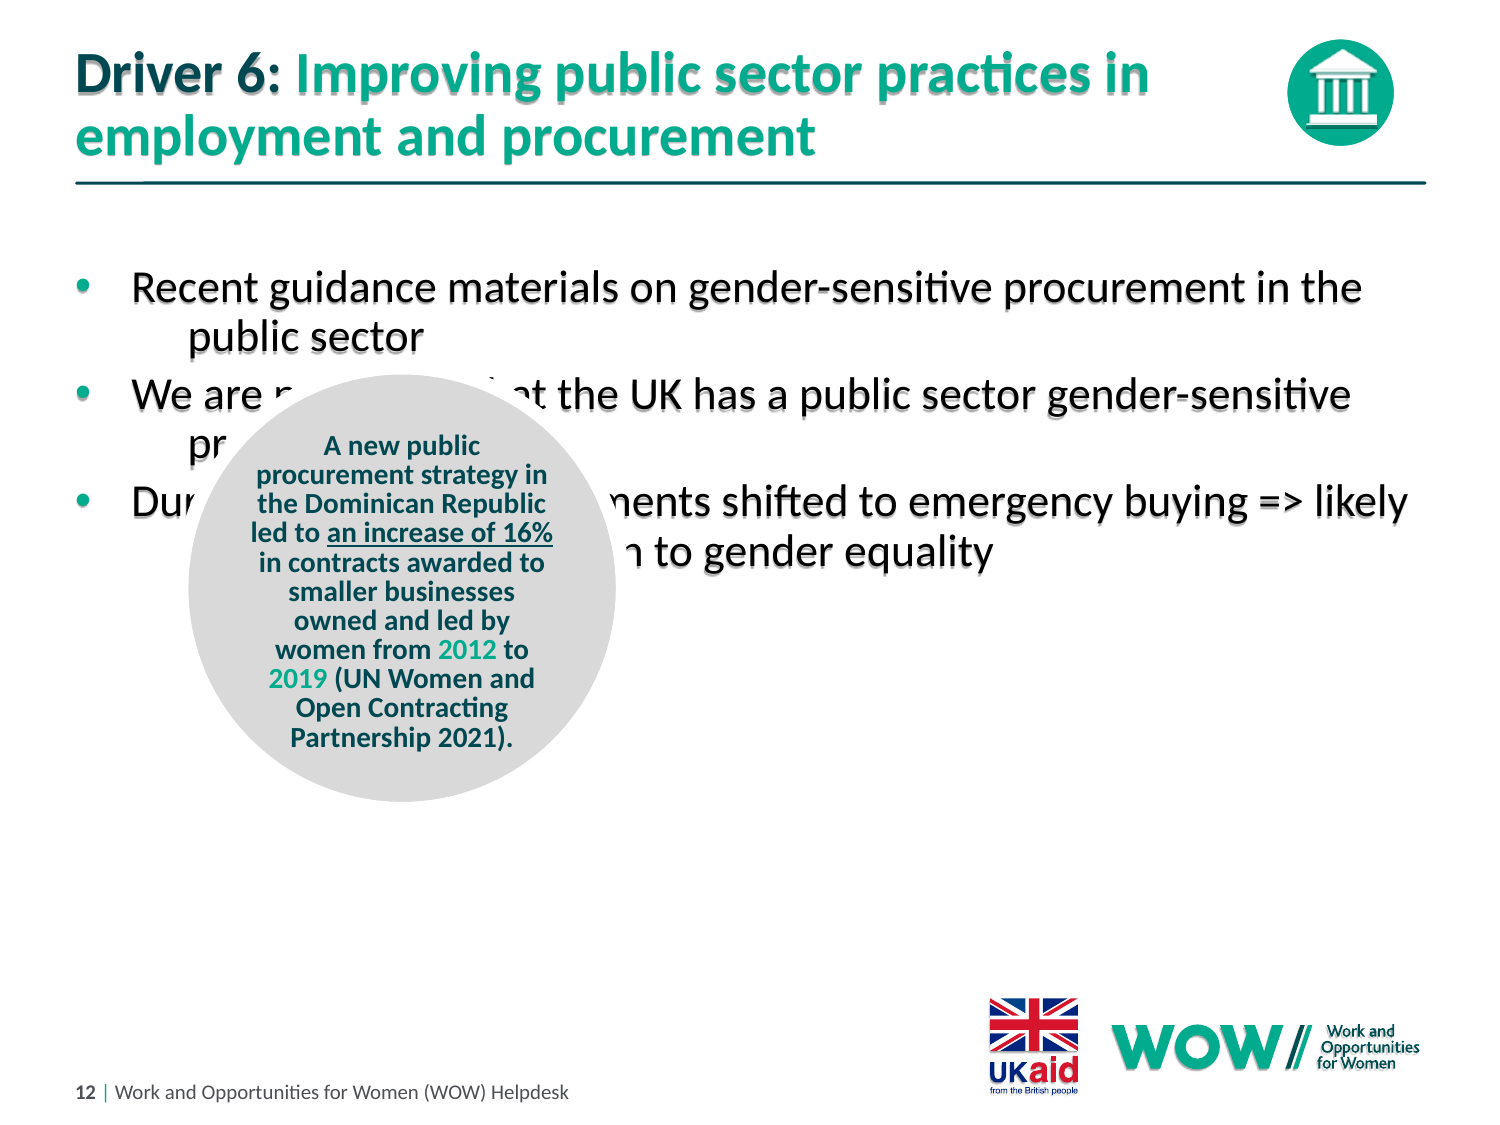

# Driver 6: Improving public sector practices in employment and procurement
Recent guidance materials on gender-sensitive procurement in the public sector
We are not aware that the UK has a public sector gender-sensitive procurement policy
During COVID-19, governments shifted to emergency buying => likely resulted in less attention to gender equality
A new public
procurement strategy in the Dominican Republic led to an increase of 16% in contracts awarded to smaller businesses owned and led by women from 2012 to 2019 (UN Women and Open Contracting Partnership 2021).
12 | Work and Opportunities for Women (WOW) Helpdesk